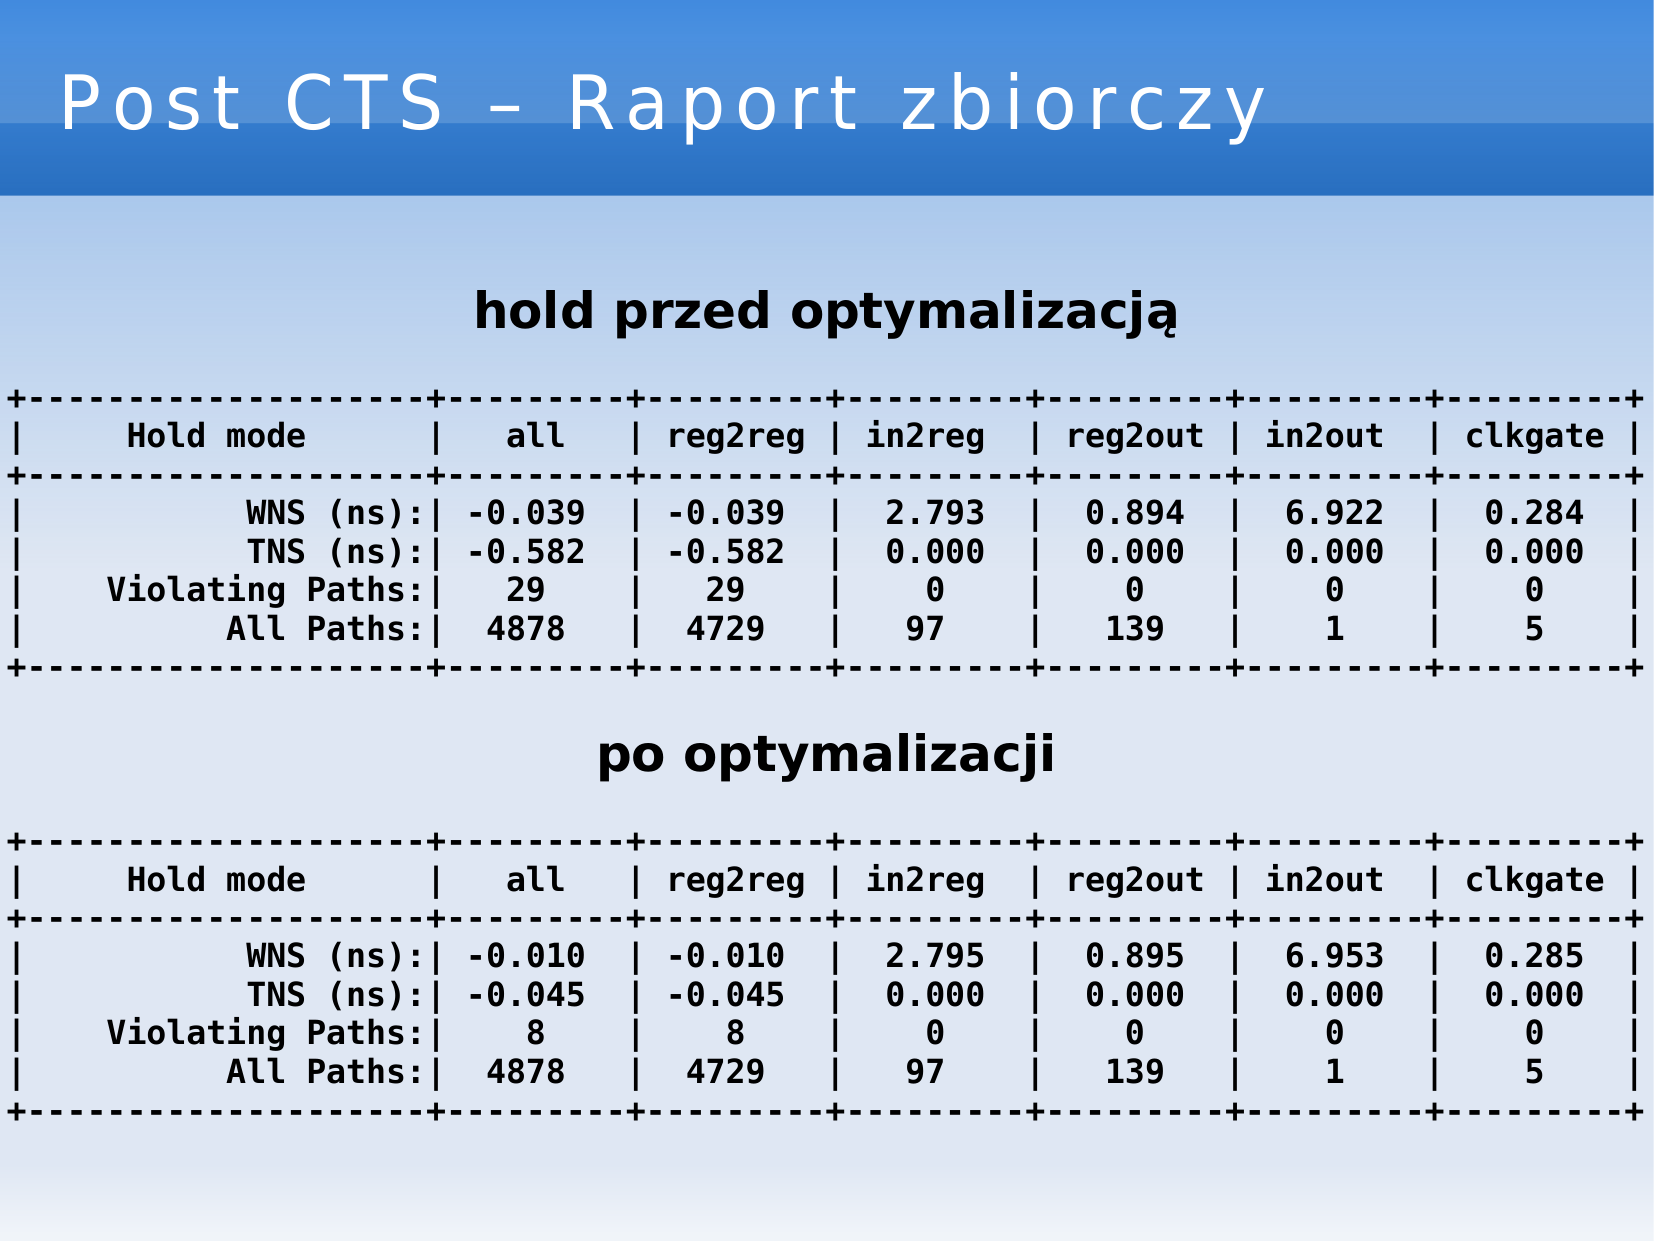

# Post CTS – Raport zbiorczy
hold przed optymalizacją
+--------------------+---------+---------+---------+---------+---------+---------+
| Hold mode | all | reg2reg | in2reg | reg2out | in2out | clkgate |
+--------------------+---------+---------+---------+---------+---------+---------+
| WNS (ns):| -0.039 | -0.039 | 2.793 | 0.894 | 6.922 | 0.284 |
| TNS (ns):| -0.582 | -0.582 | 0.000 | 0.000 | 0.000 | 0.000 |
| Violating Paths:| 29 | 29 | 0 | 0 | 0 | 0 |
| All Paths:| 4878 | 4729 | 97 | 139 | 1 | 5 |
+--------------------+---------+---------+---------+---------+---------+---------+
po optymalizacji
+--------------------+---------+---------+---------+---------+---------+---------+
| Hold mode | all | reg2reg | in2reg | reg2out | in2out | clkgate |
+--------------------+---------+---------+---------+---------+---------+---------+
| WNS (ns):| -0.010 | -0.010 | 2.795 | 0.895 | 6.953 | 0.285 |
| TNS (ns):| -0.045 | -0.045 | 0.000 | 0.000 | 0.000 | 0.000 |
| Violating Paths:| 8 | 8 | 0 | 0 | 0 | 0 |
| All Paths:| 4878 | 4729 | 97 | 139 | 1 | 5 |
+--------------------+---------+---------+---------+---------+---------+---------+